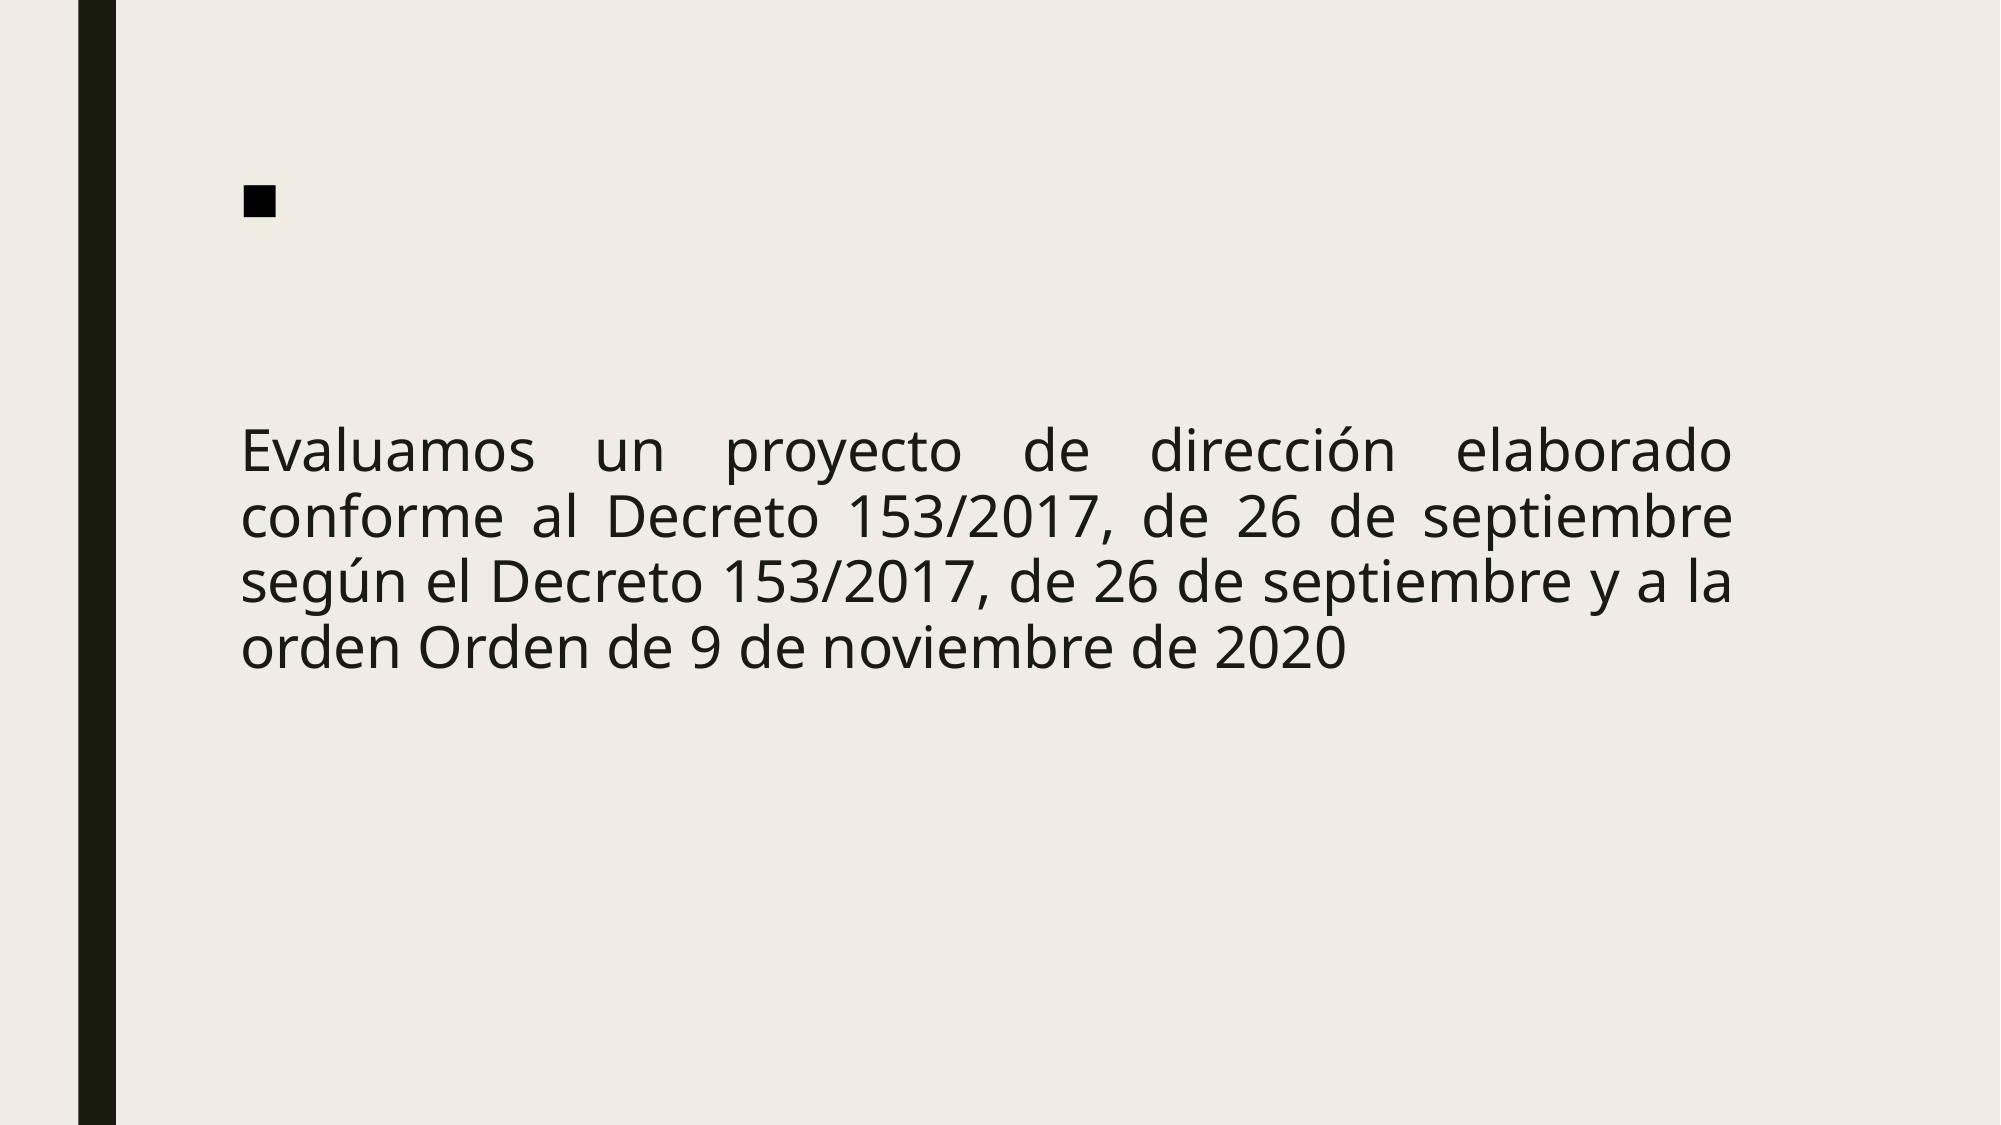

# Evaluamos un proyecto de dirección elaborado conforme al Decreto 153/2017, de 26 de septiembre según el Decreto 153/2017, de 26 de septiembre y a la orden Orden de 9 de noviembre de 2020